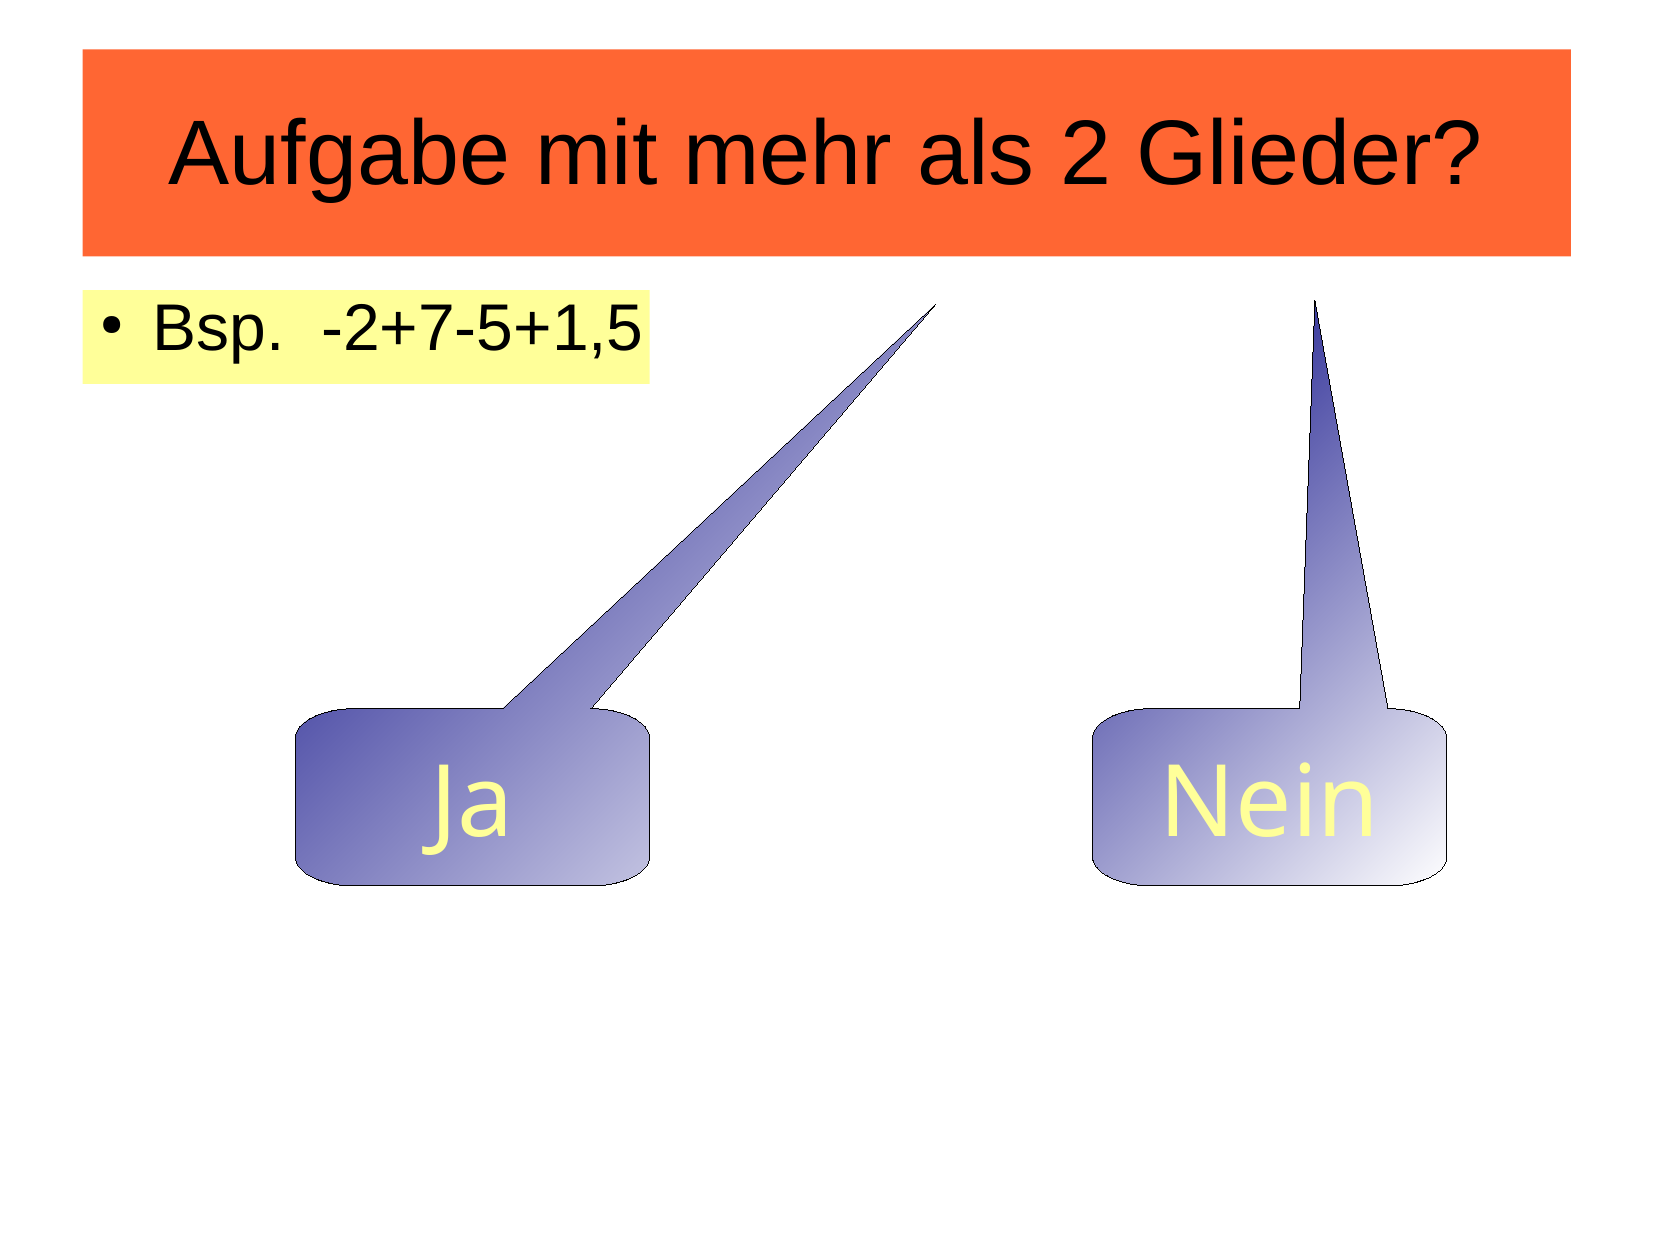

# Aufgabe mit mehr als 2 Glieder?
Bsp. -2+7-5+1,5
Ja
Nein